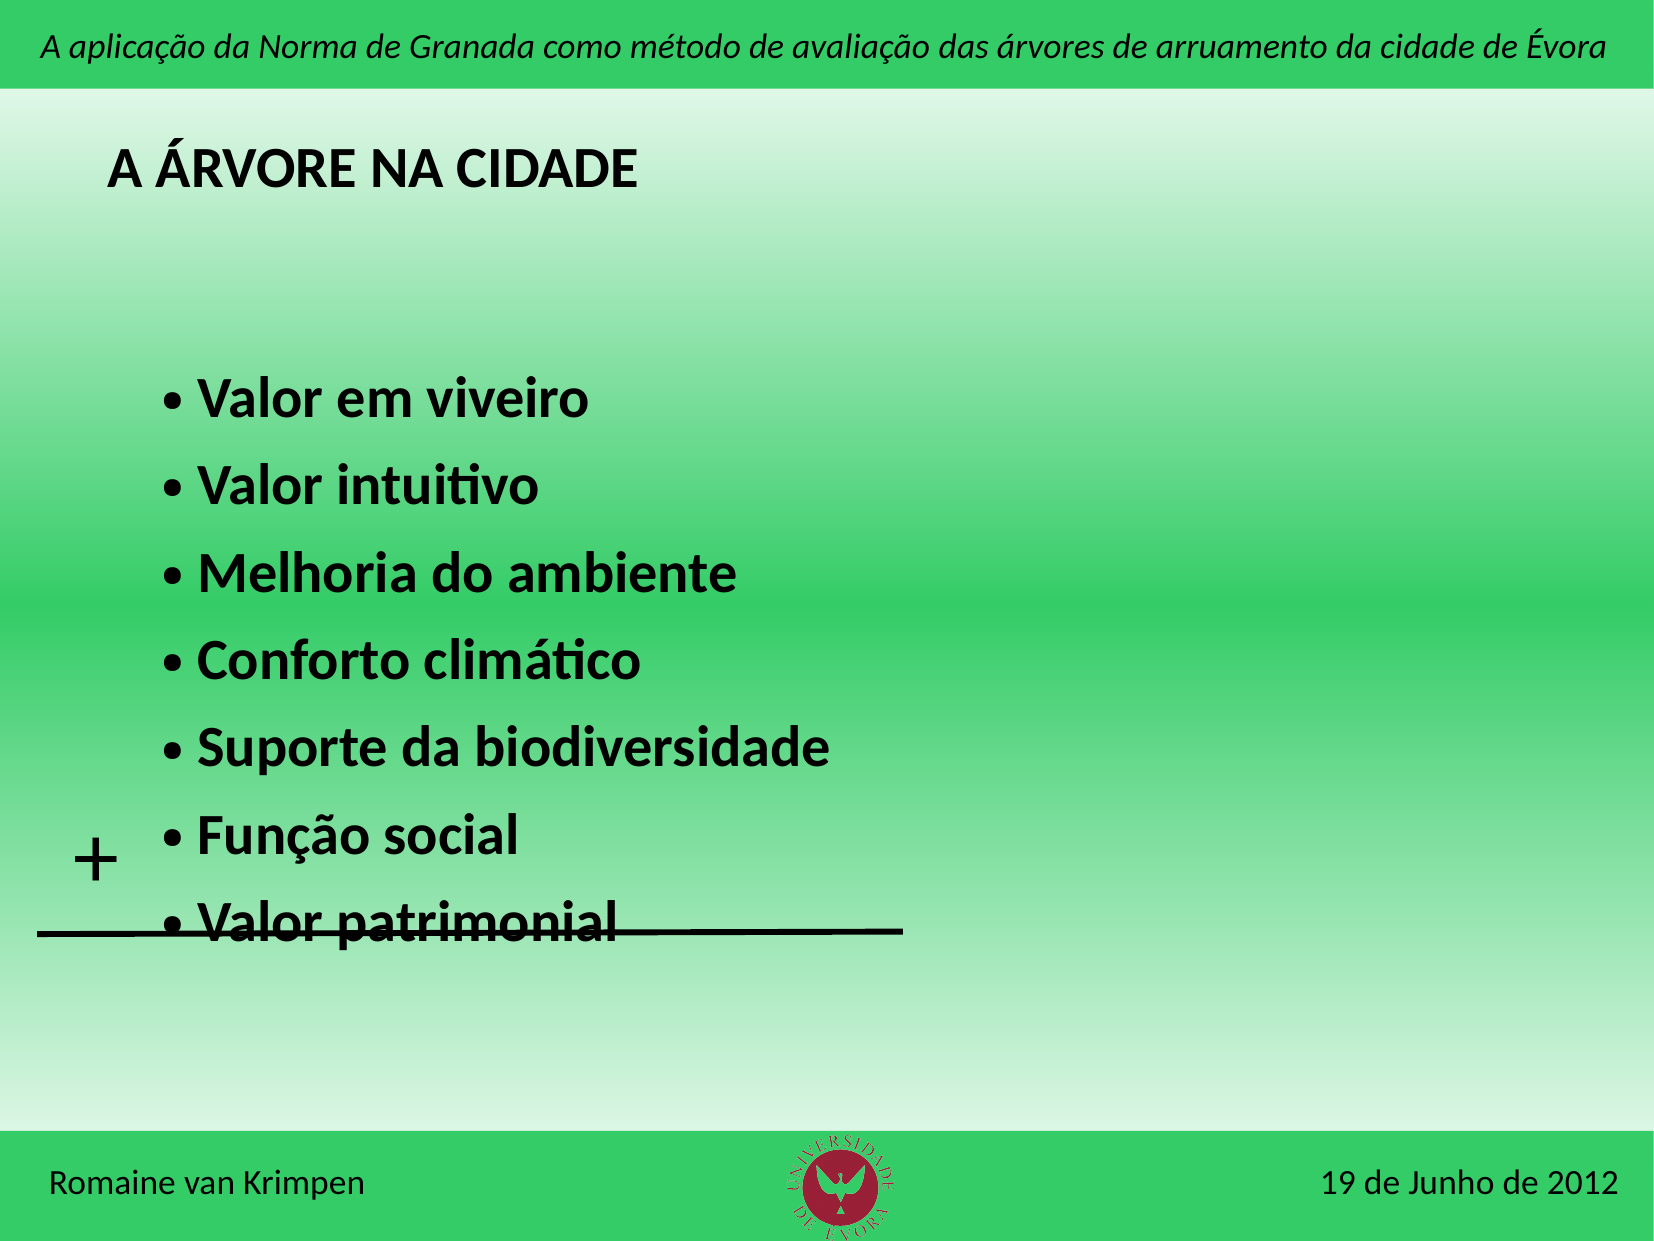

A ÁRVORE NA CIDADE
 Valor em viveiro
 Valor intuitivo
 Melhoria do ambiente
 Conforto climático
 Suporte da biodiversidade
 Função social
 Valor patrimonial
+